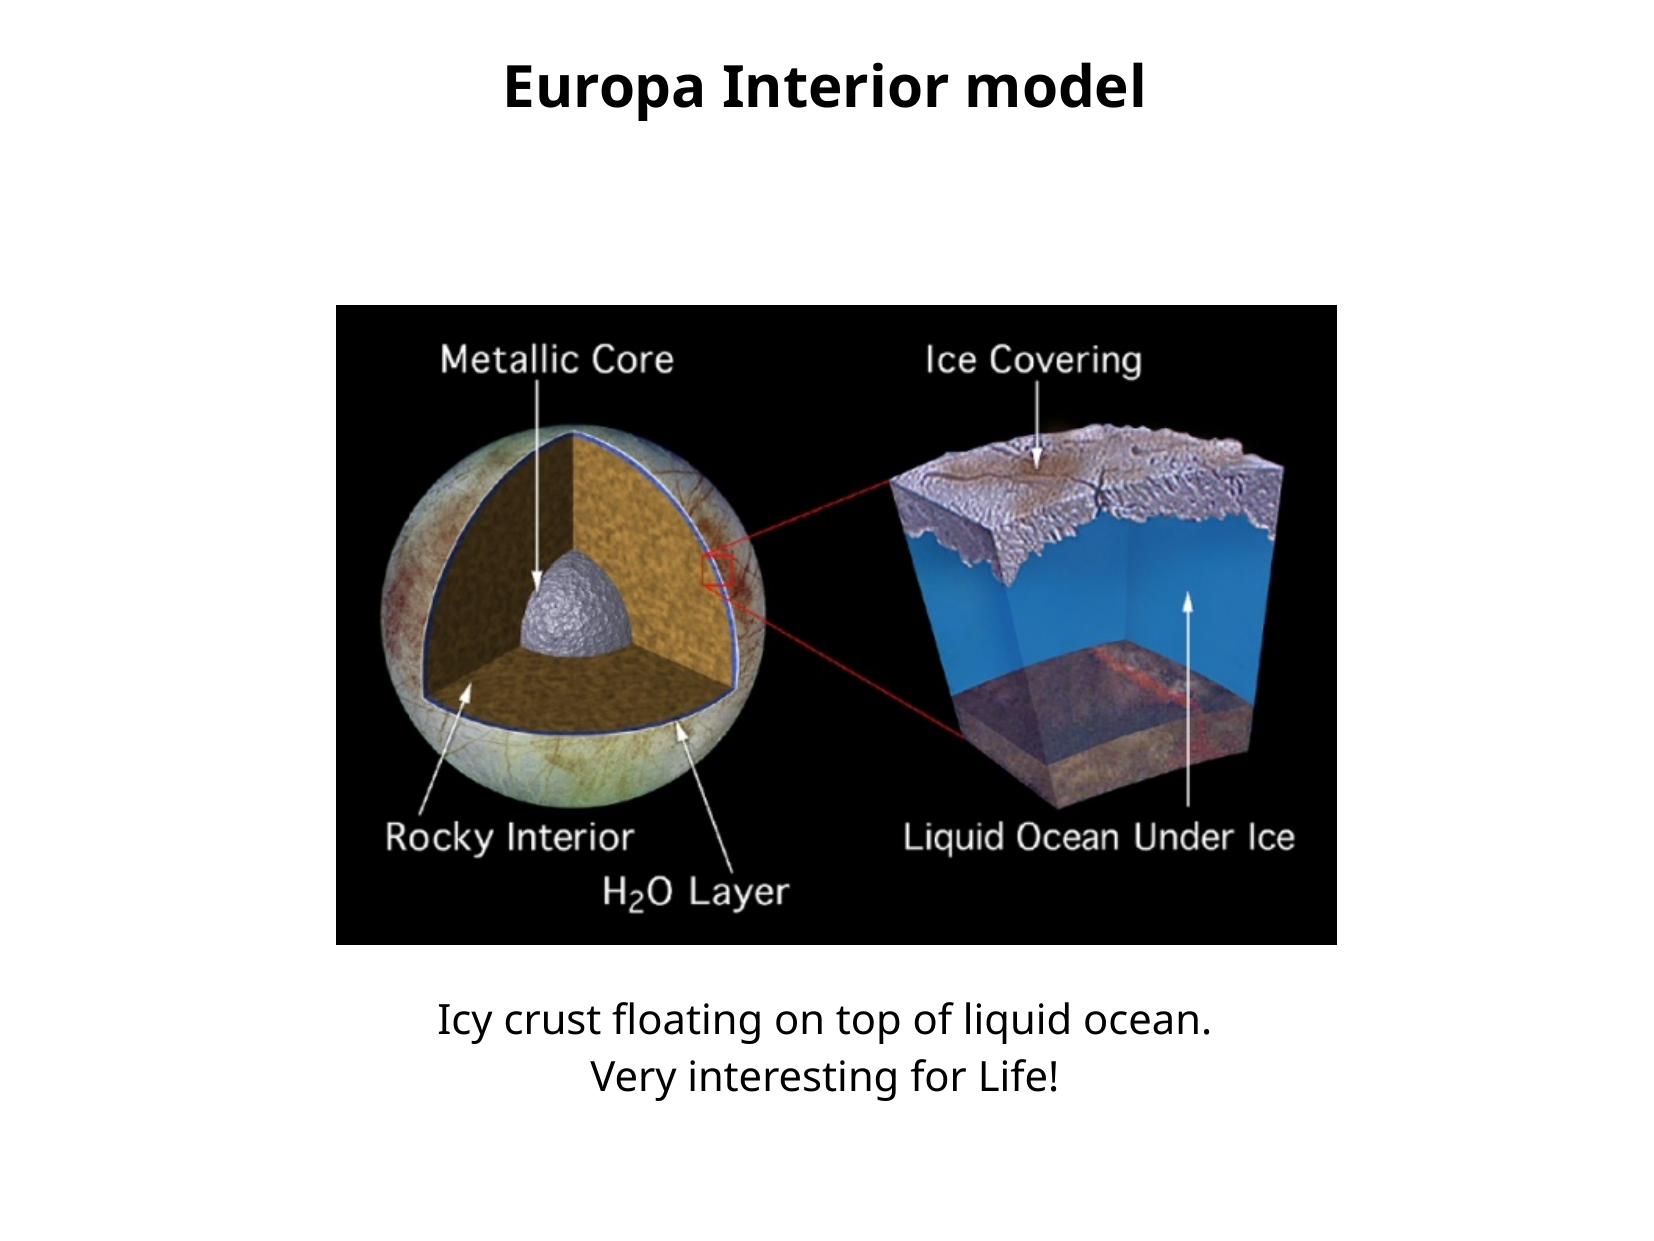

Europa Interior model
Icy crust floating on top of liquid ocean.
Very interesting for Life!